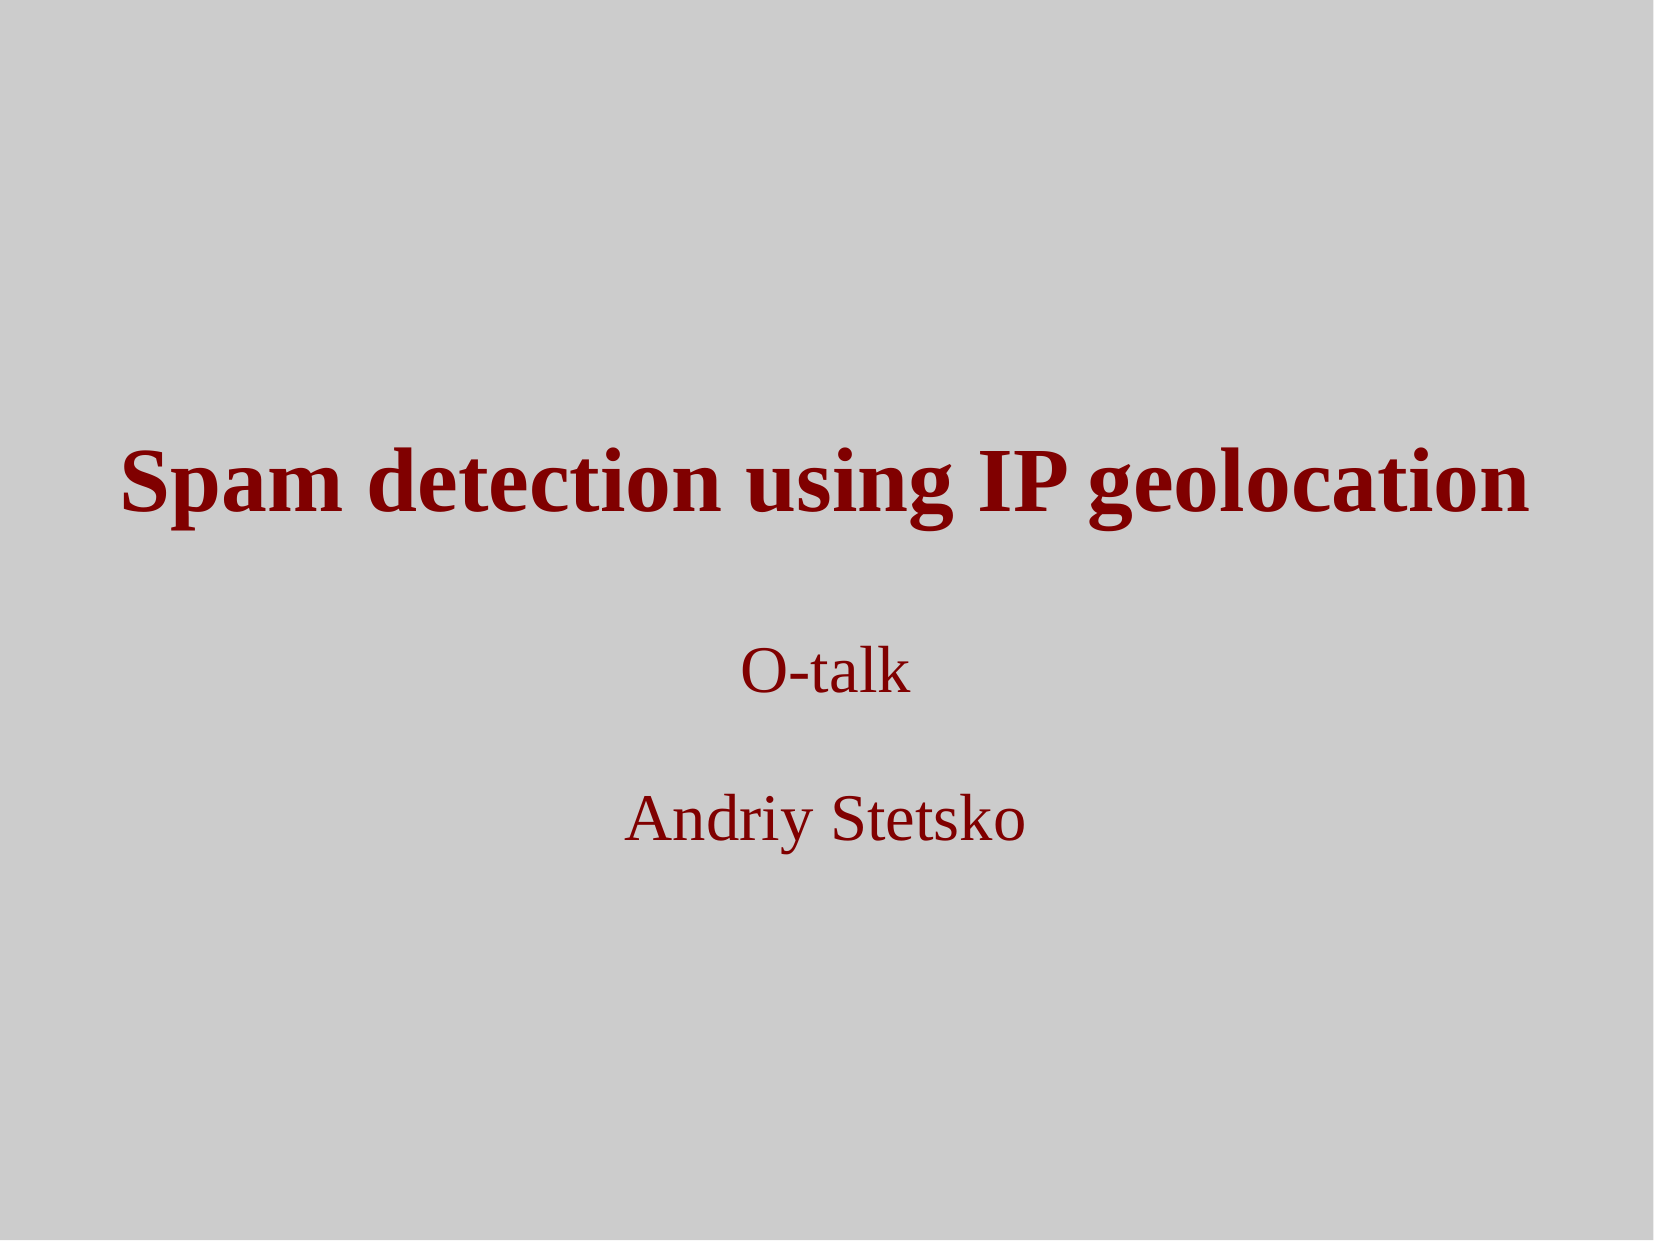

# Spam detection using IP geolocation
O-talk
Andriy Stetsko